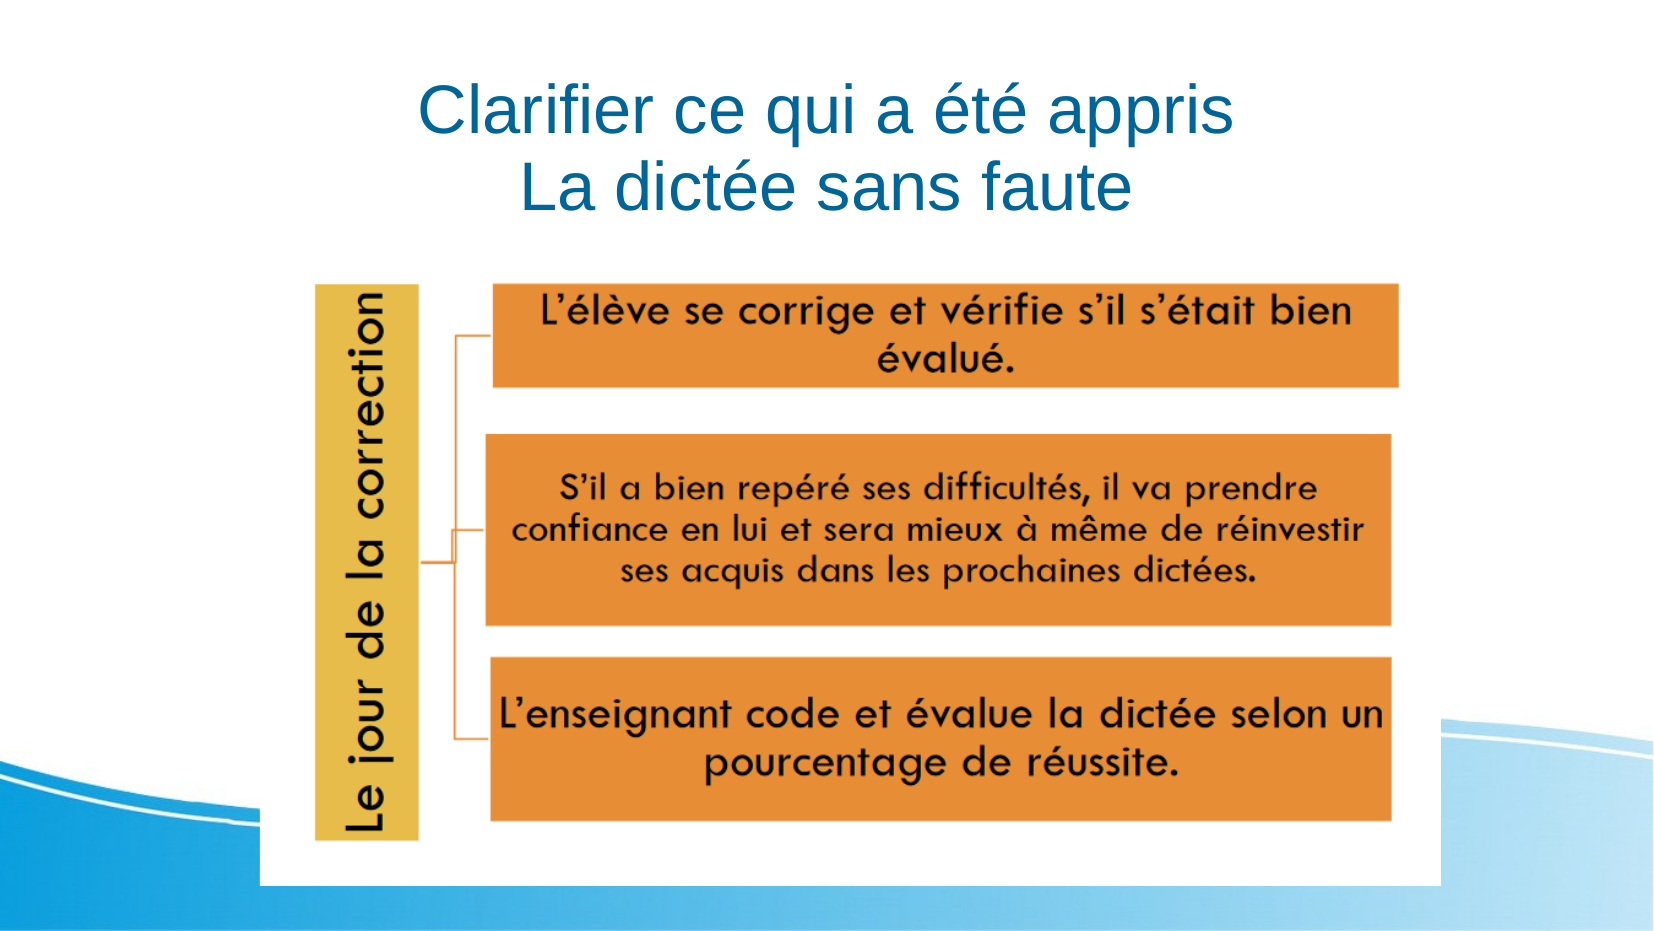

# Clarifier ce qui a été appris La dictée sans faute